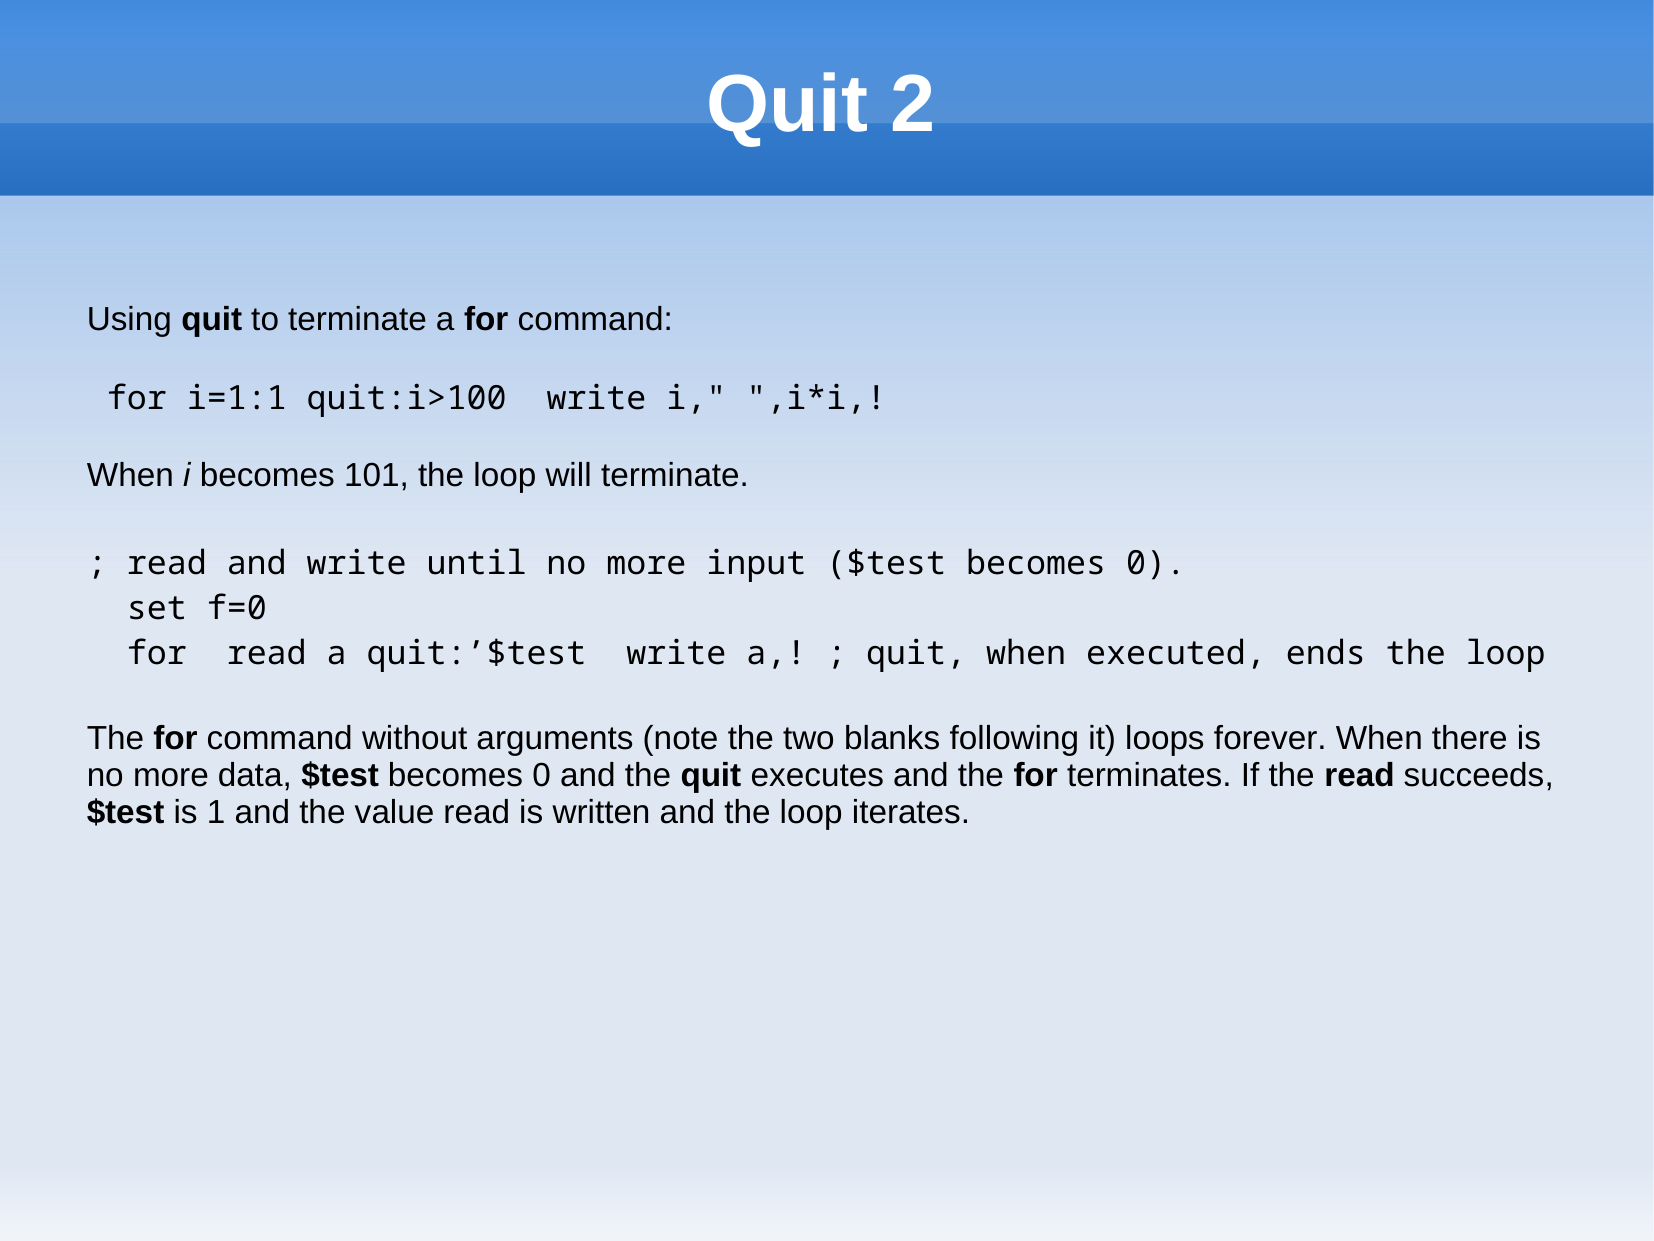

# Quit 2
Using quit to terminate a for command:
 for i=1:1 quit:i>100 write i," ",i*i,!
When i becomes 101, the loop will terminate.
; read and write until no more input ($test becomes 0).
 set f=0
 for read a quit:’$test write a,! ; quit, when executed, ends the loop
The for command without arguments (note the two blanks following it) loops forever. When there is no more data, $test becomes 0 and the quit executes and the for terminates. If the read succeeds, $test is 1 and the value read is written and the loop iterates.